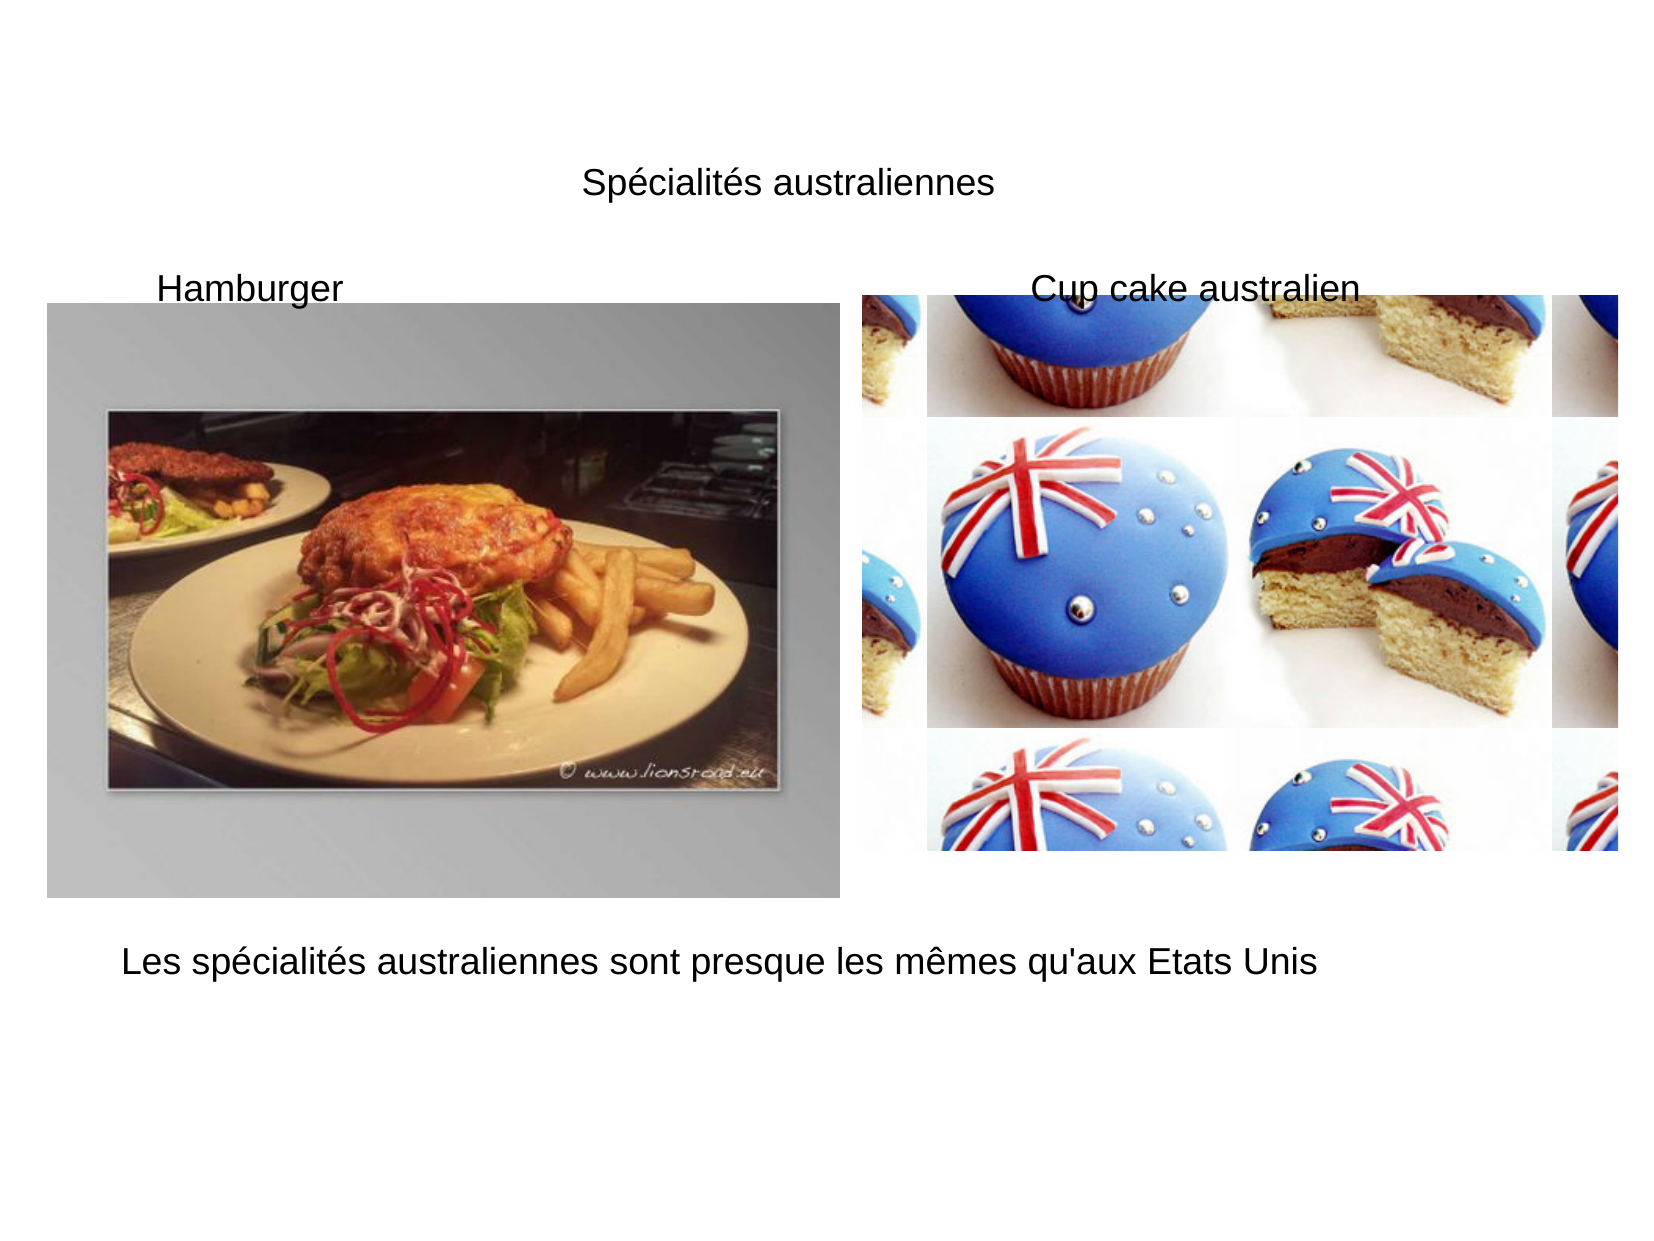

Spécialités australiennes
Hamburger
Cup cake australien
Les spécialités australiennes sont presque les mêmes qu'aux Etats Unis